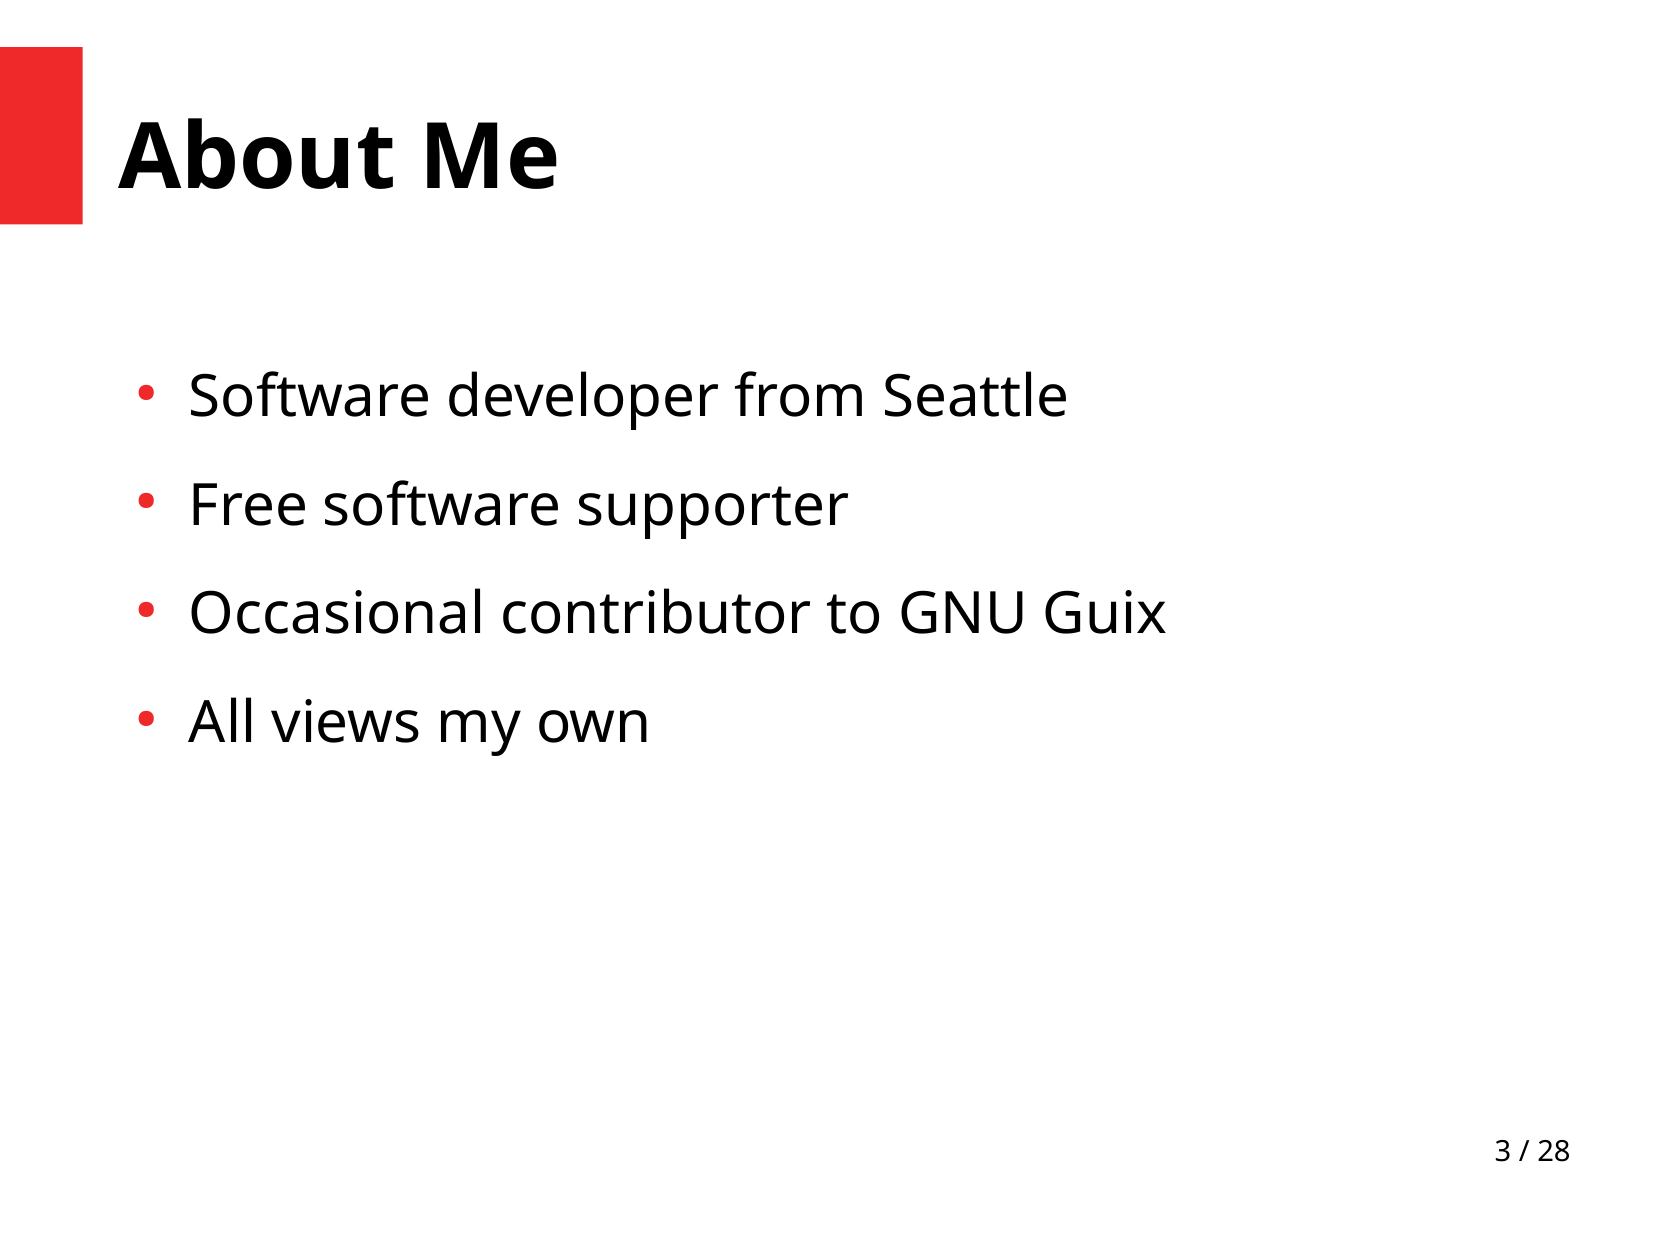

# About Me
Software developer from Seattle
Free software supporter
Occasional contributor to GNU Guix
All views my own
3